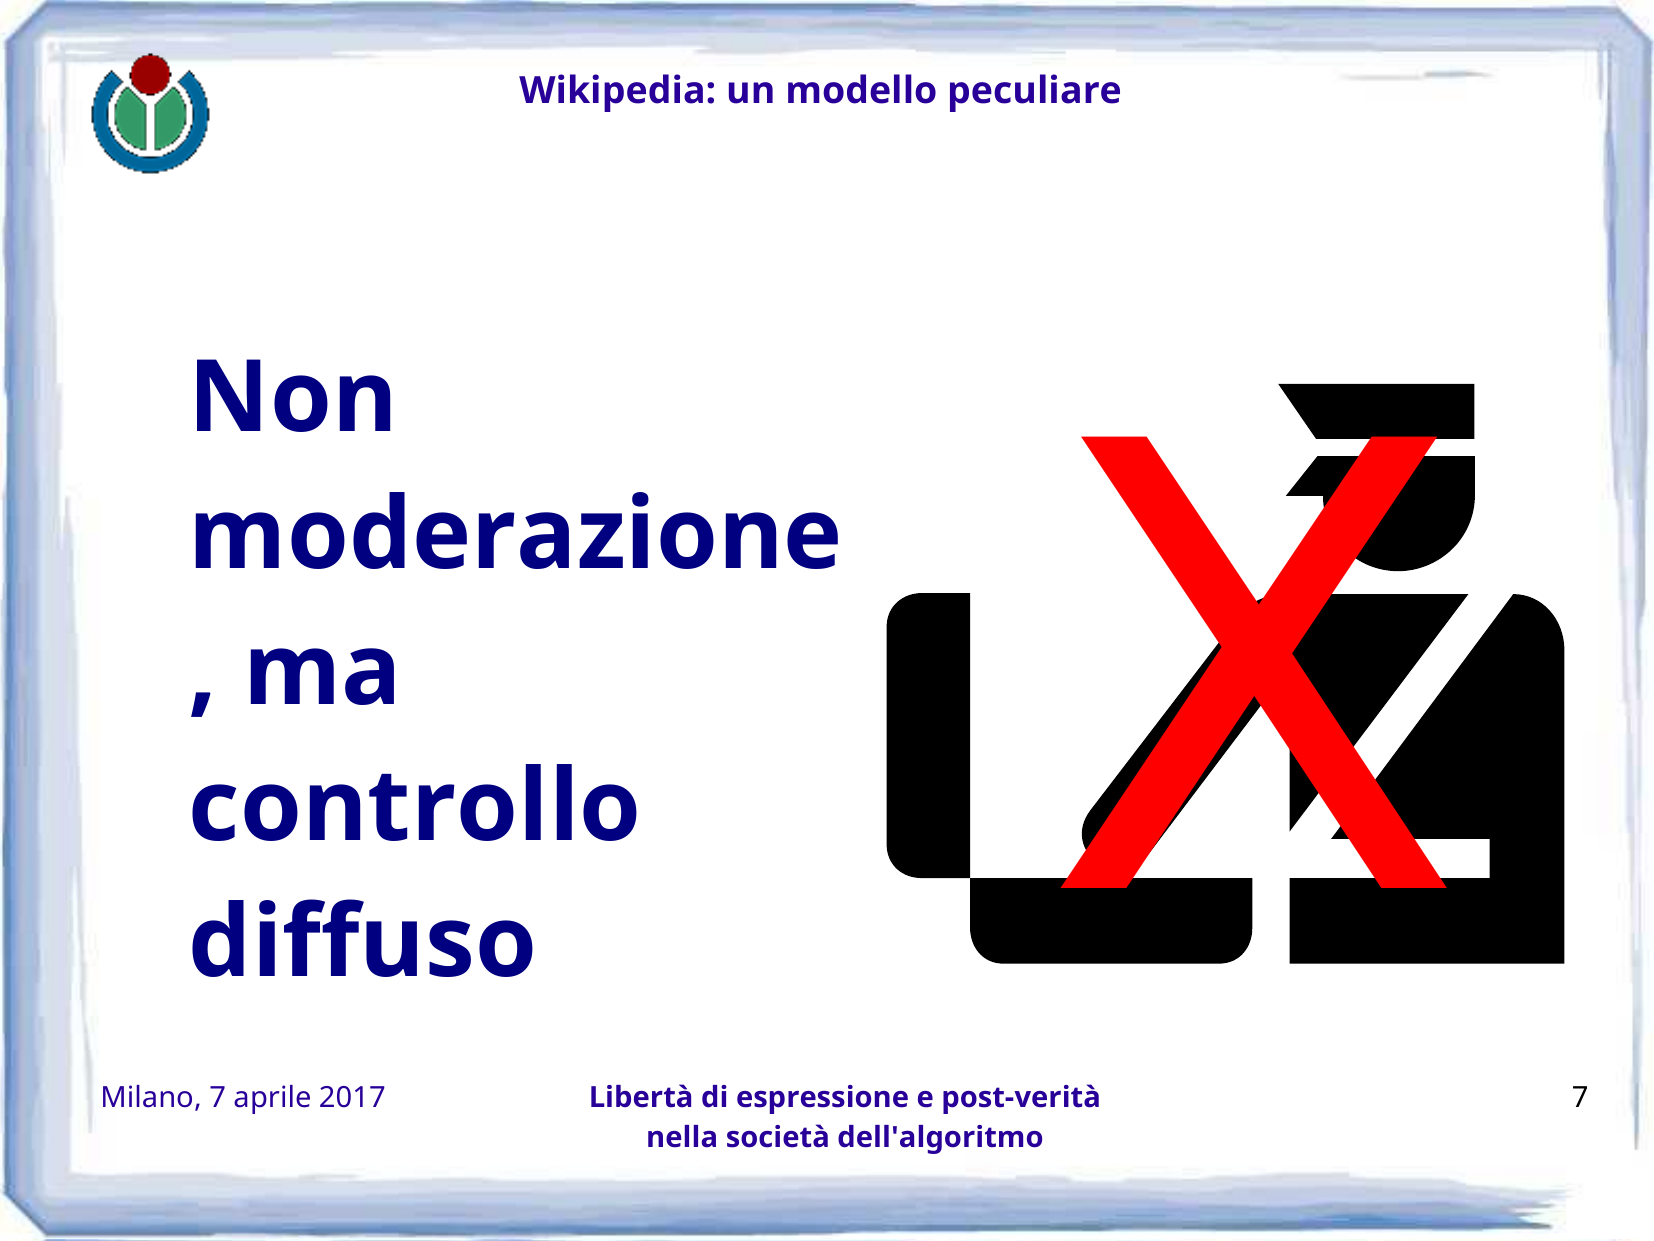

# Wikipedia: un modello peculiare
Non moderazione, ma controllo diffuso
26 marzo 2010
EVPSI, Torino
7